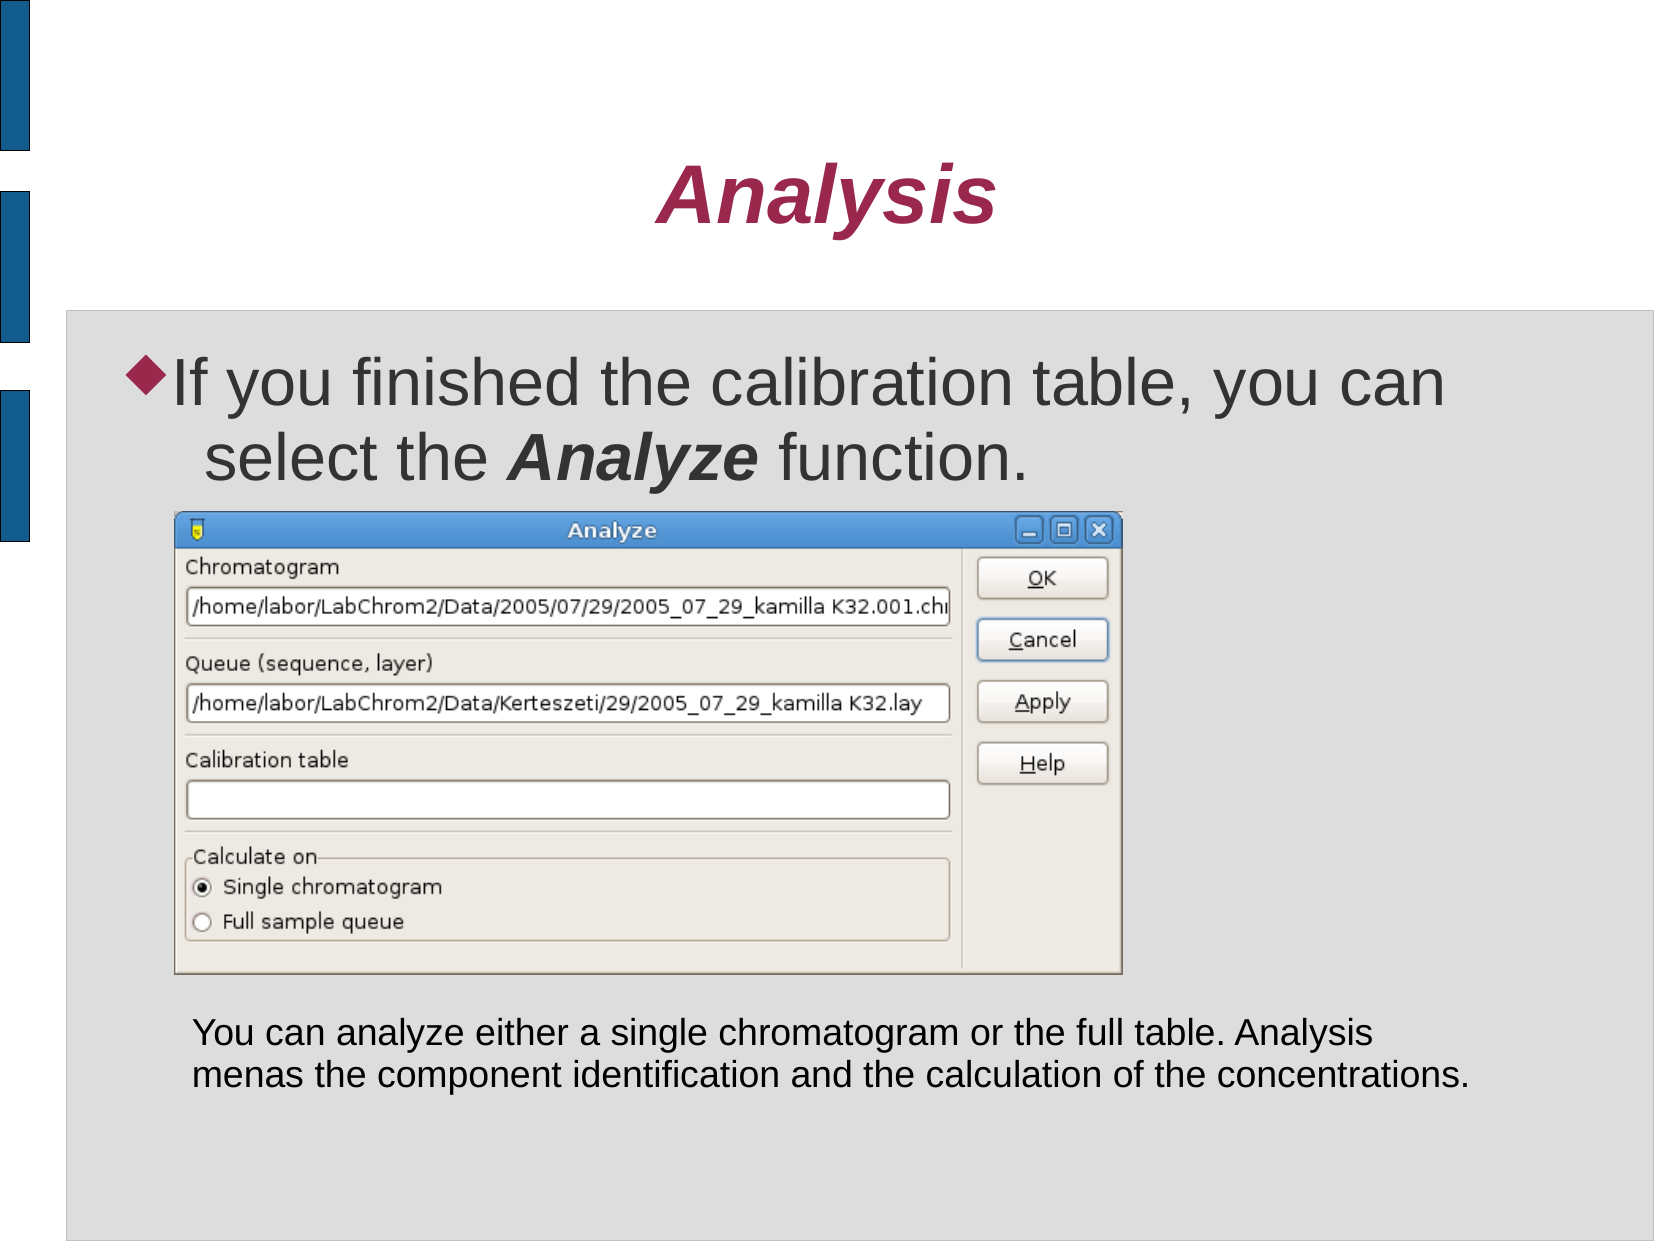

# Analysis
If you finished the calibration table, you can select the Analyze function.
You can analyze either a single chromatogram or the full table. Analysis menas the component identification and the calculation of the concentrations.